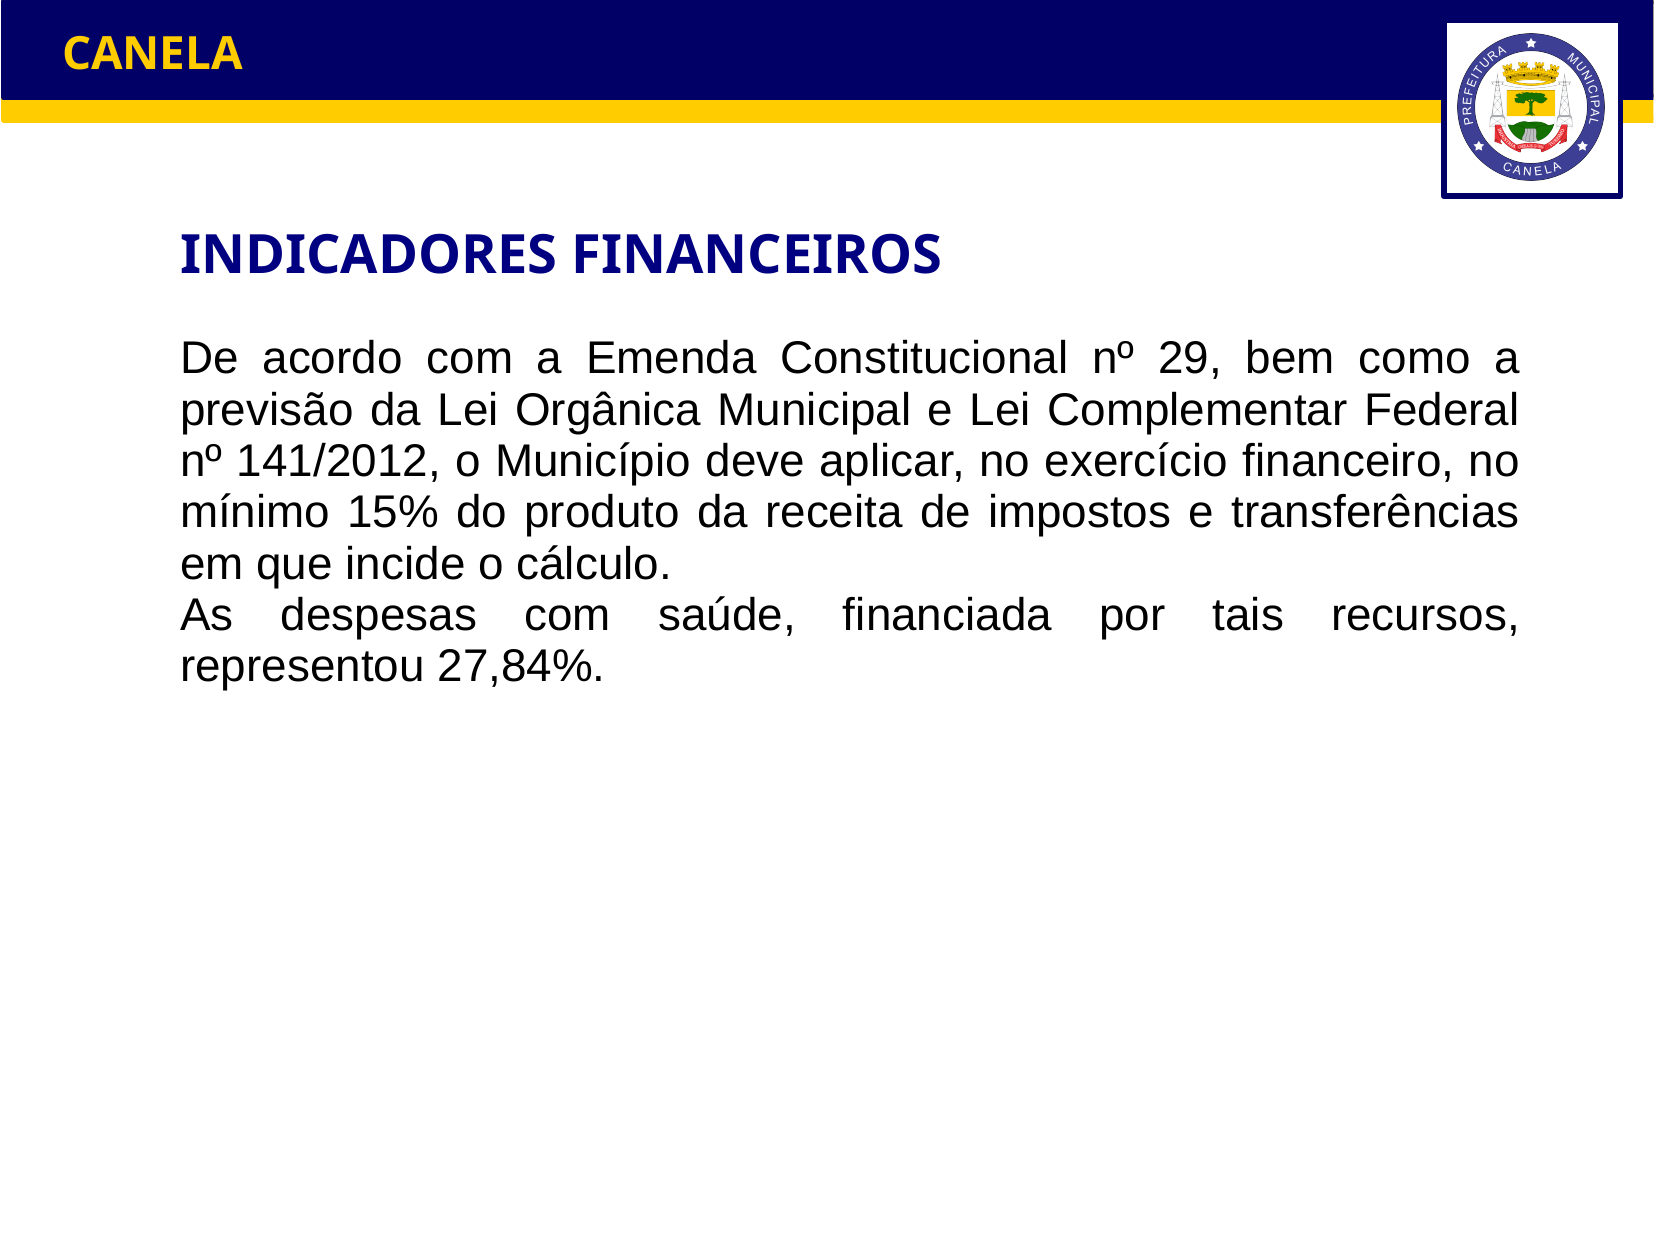

CANELA
CANELA
INDICADORES FINANCEIROS
De acordo com a Emenda Constitucional nº 29, bem como a previsão da Lei Orgânica Municipal e Lei Complementar Federal nº 141/2012, o Município deve aplicar, no exercício financeiro, no mínimo 15% do produto da receita de impostos e transferências em que incide o cálculo.
As despesas com saúde, financiada por tais recursos, representou 27,84%.